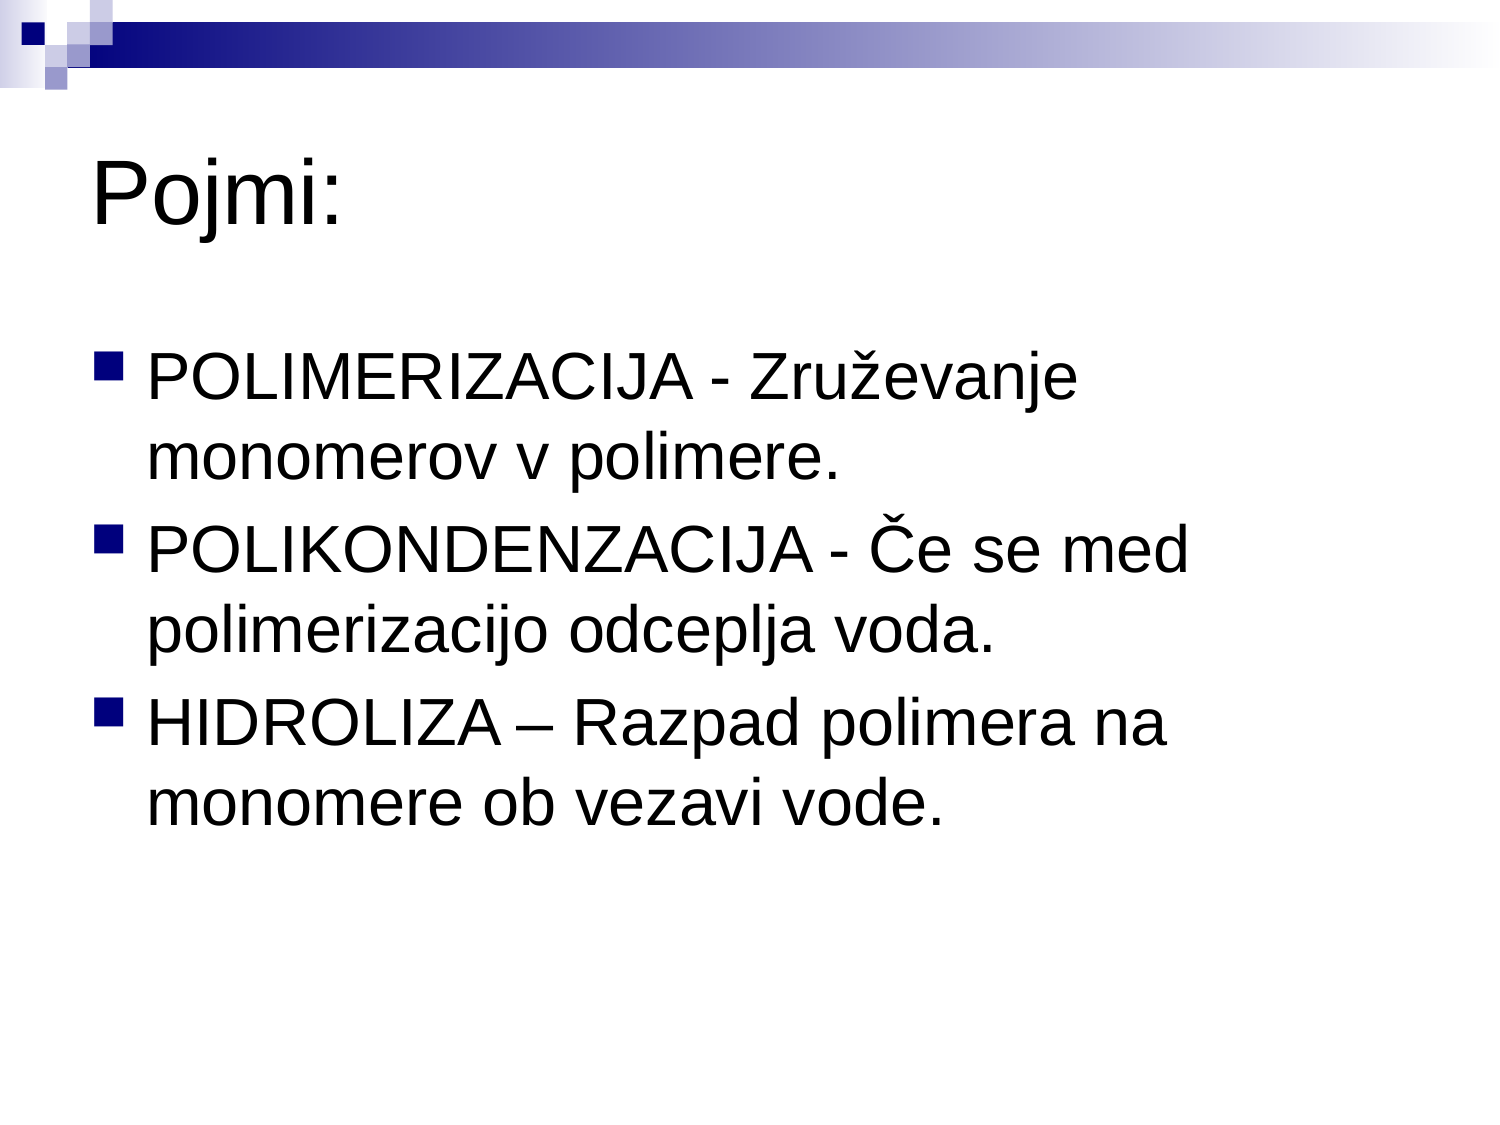

# Pojmi:
POLIMERIZACIJA - Zruževanje monomerov v polimere.
POLIKONDENZACIJA - Če se med polimerizacijo odceplja voda.
HIDROLIZA – Razpad polimera na monomere ob vezavi vode.